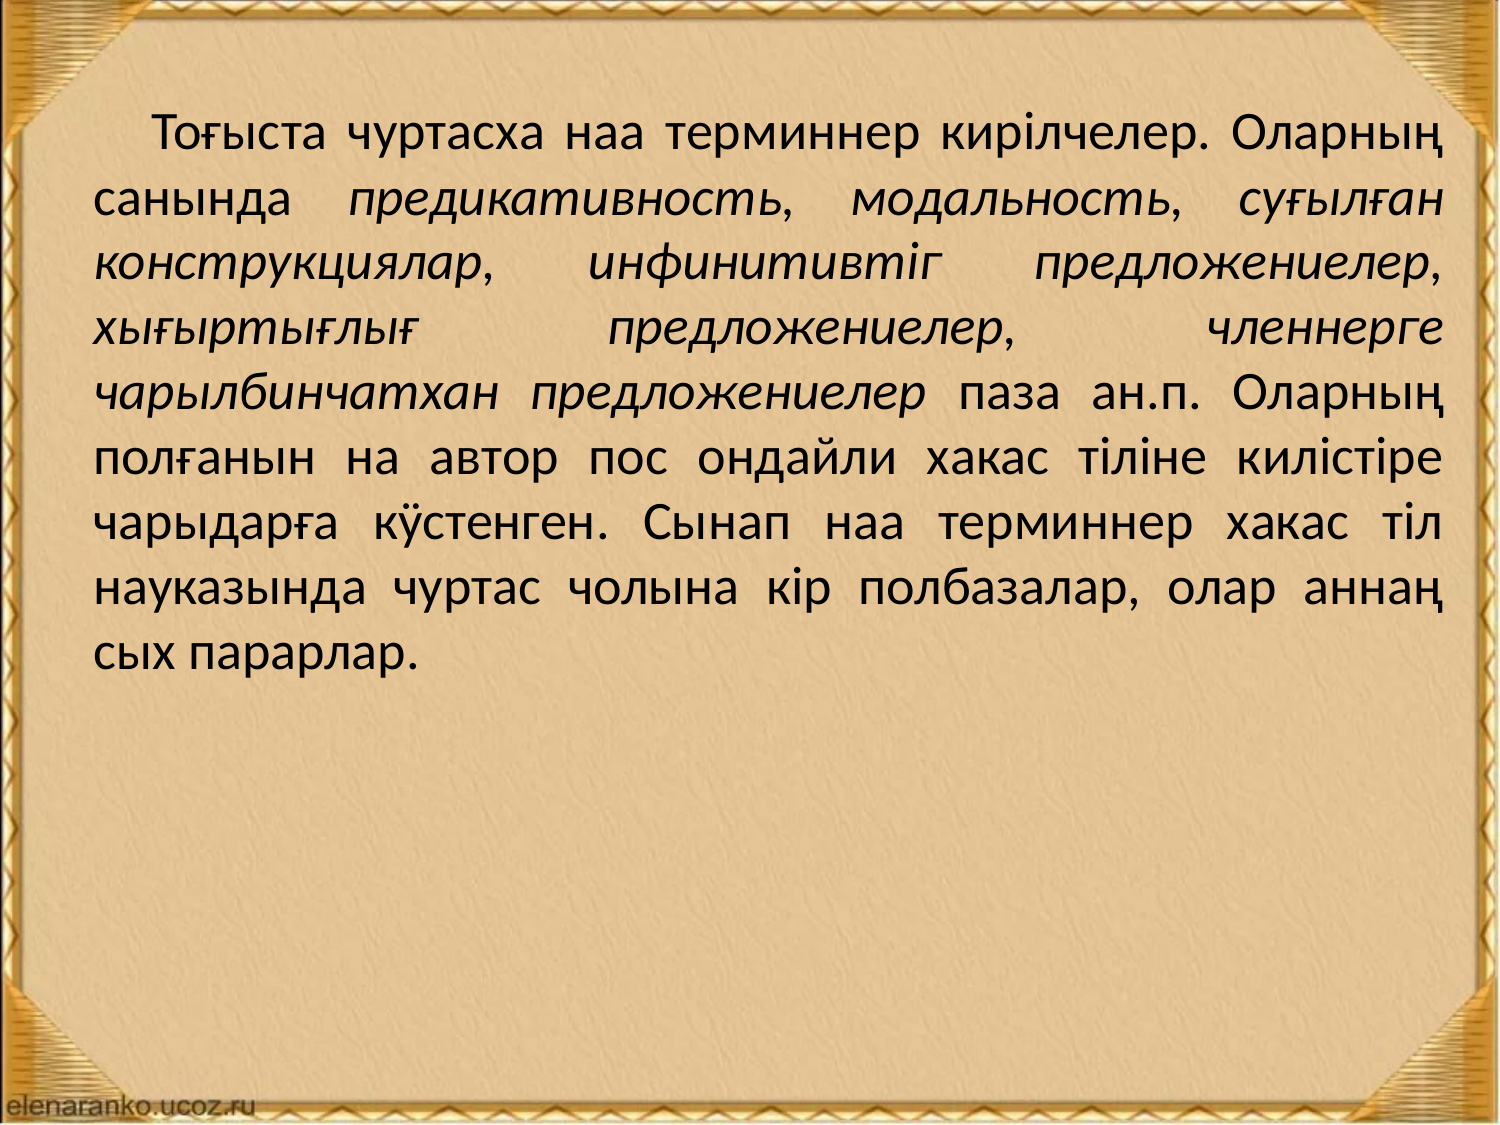

Тоғыста чуртасха наа терминнер кирілчелер. Оларның санында предикативность, модальность, суғылған конструкциялар, инфинитивтіг предложениелер, хығыртығлығ предложениелер, членнерге чарылбинчатхан предложениелер паза ан.п. Оларның полғанын на автор пос ондайли хакас тіліне килістіре чарыдарға кӱстенген. Сынап наа терминнер хакас тіл науказында чуртас чолына кір полбазалар, олар аннаң сых парарлар.